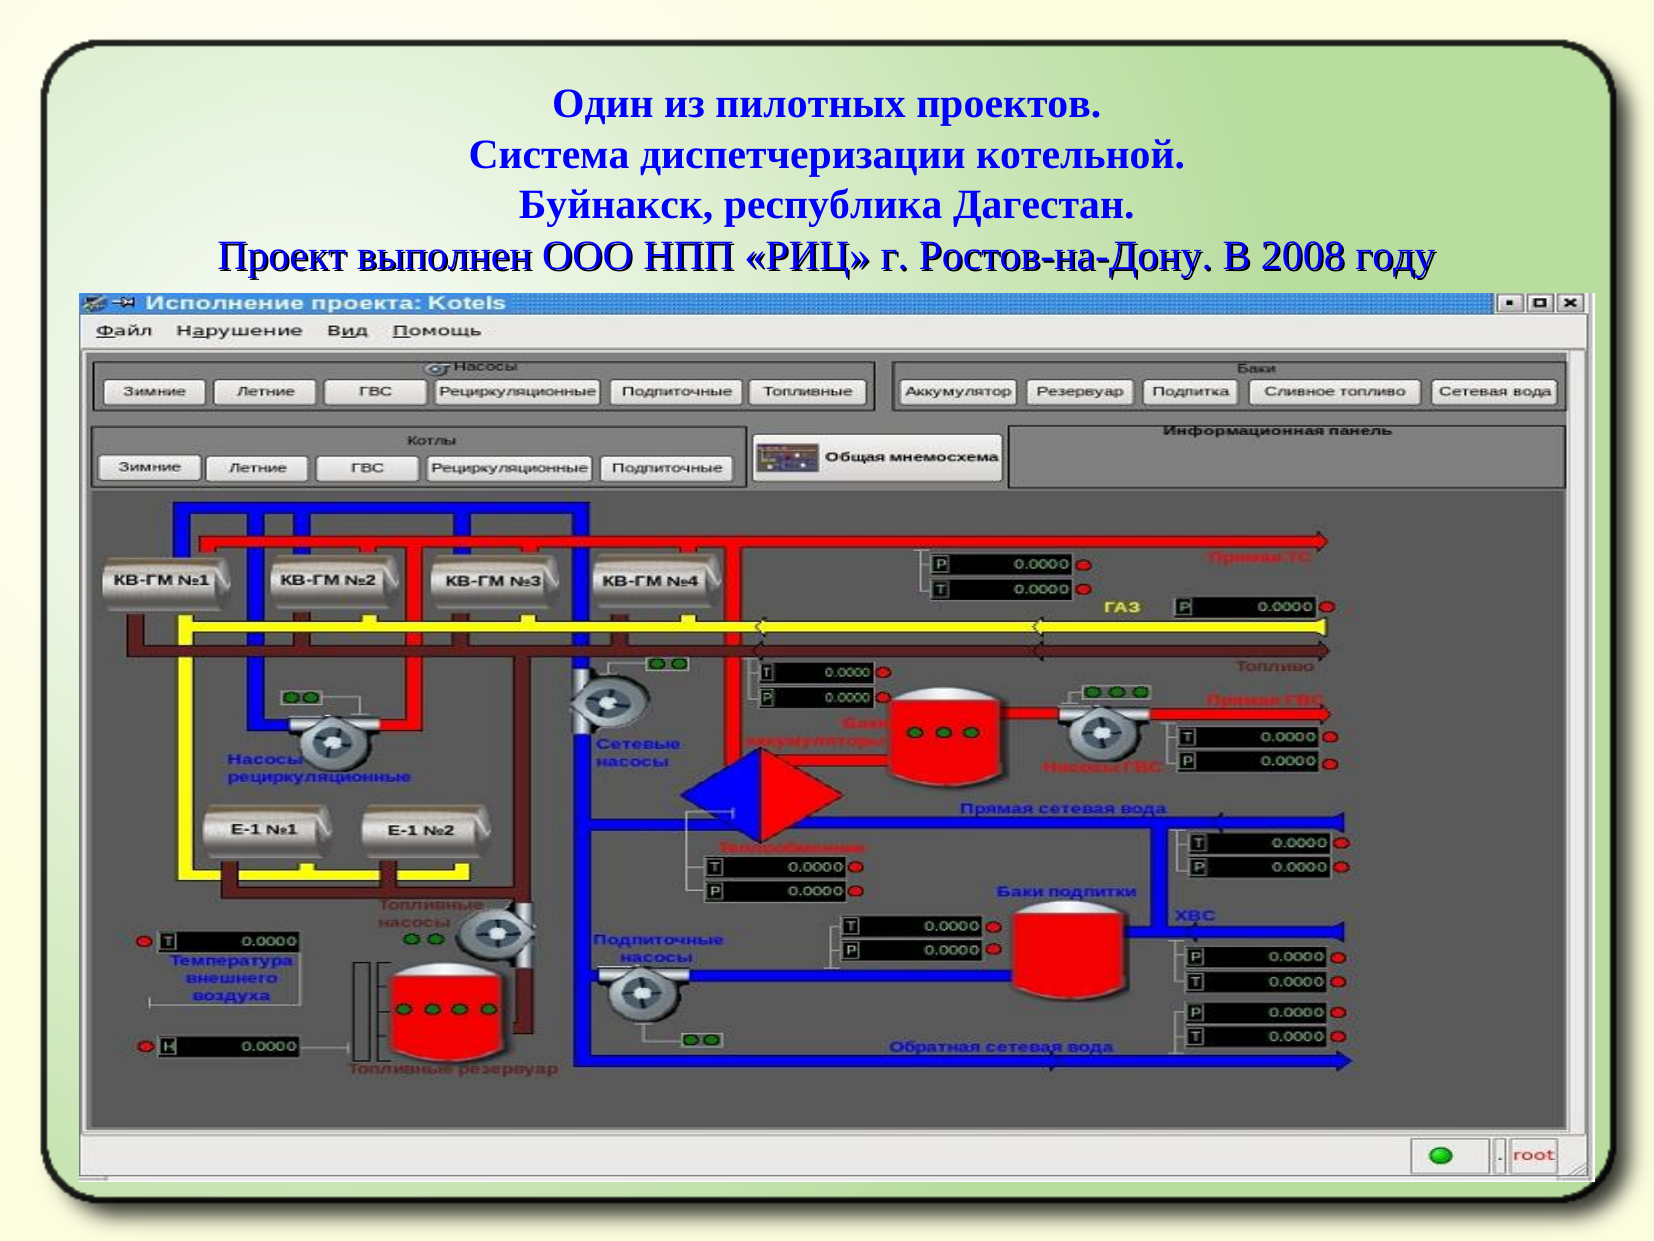

# Один из пилотных проектов. Система диспетчеризации котельной. Буйнакск, республика Дагестан. Проект выполнен ООО НПП «РИЦ» г. Ростов-на-Дону. В 2008 году